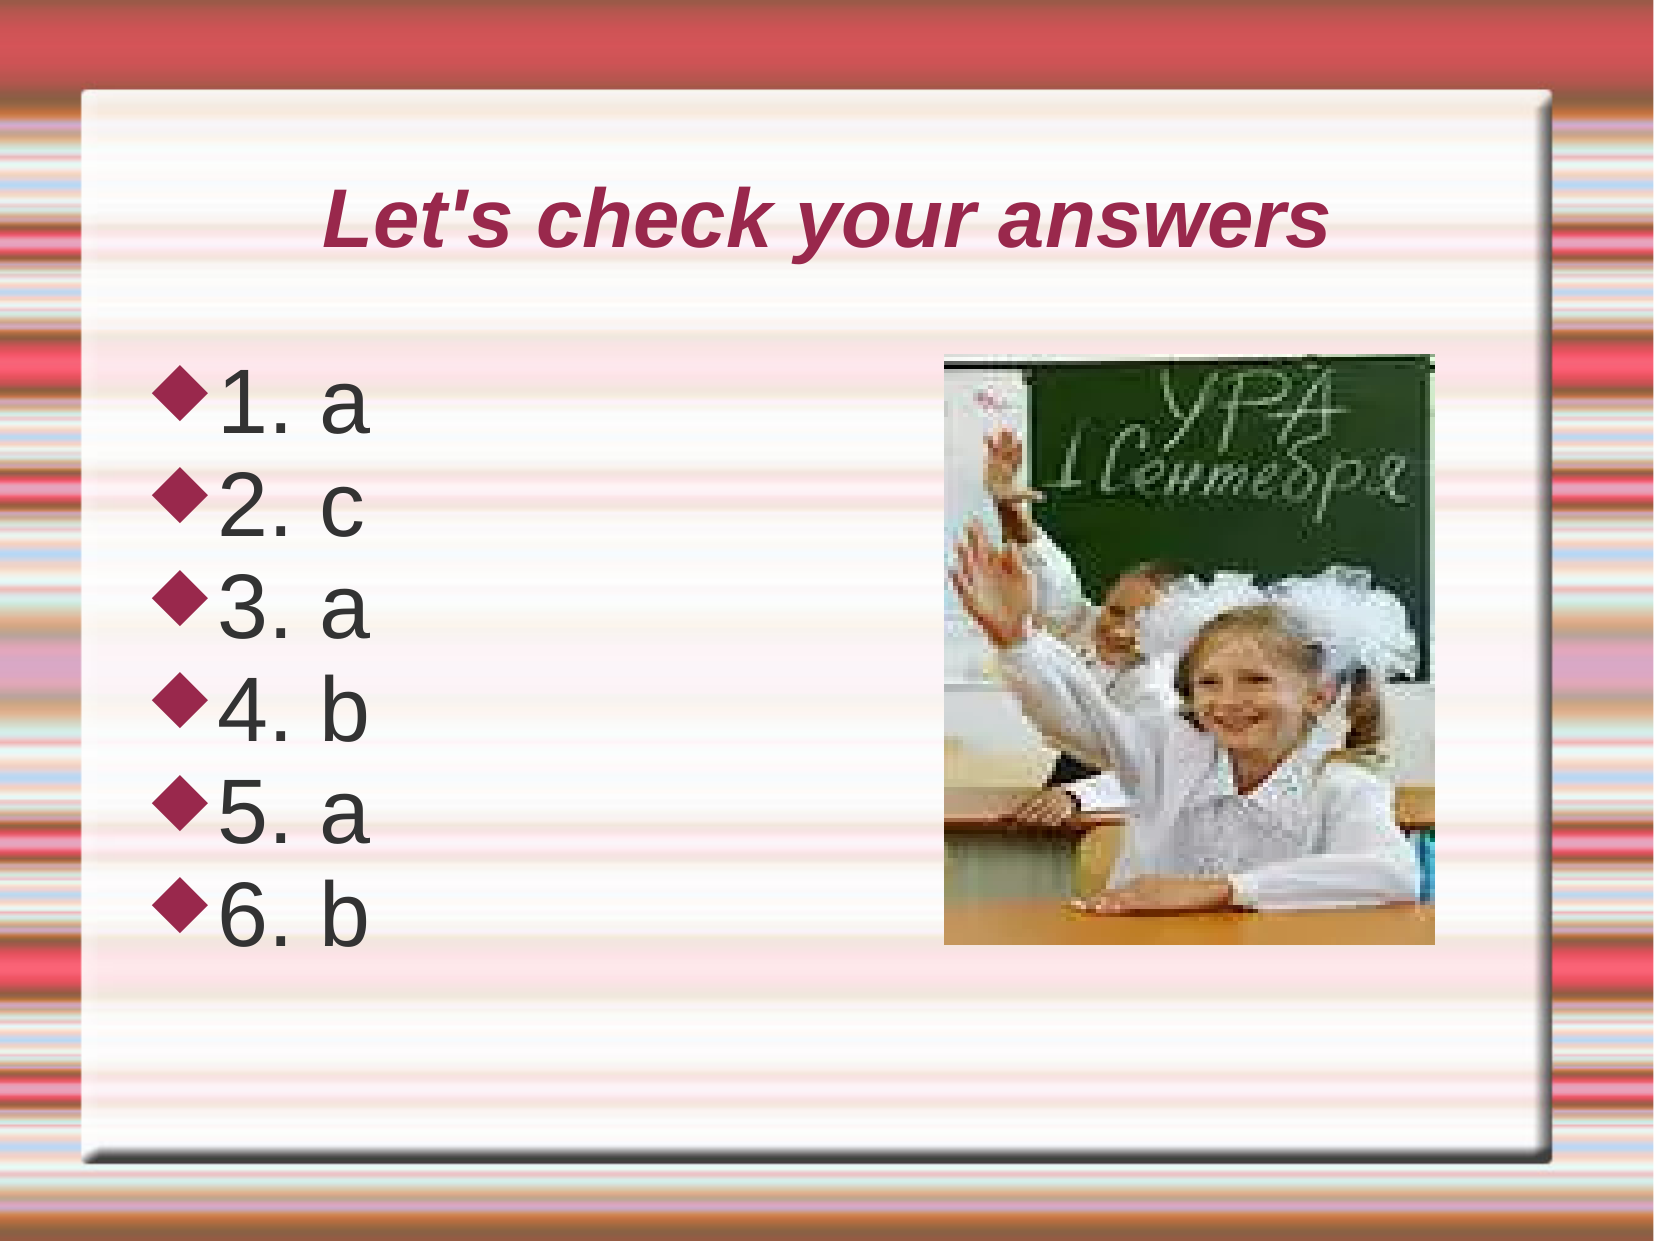

# Let's check your answers
1. a
2. c
3. a
4. b
5. a
6. b